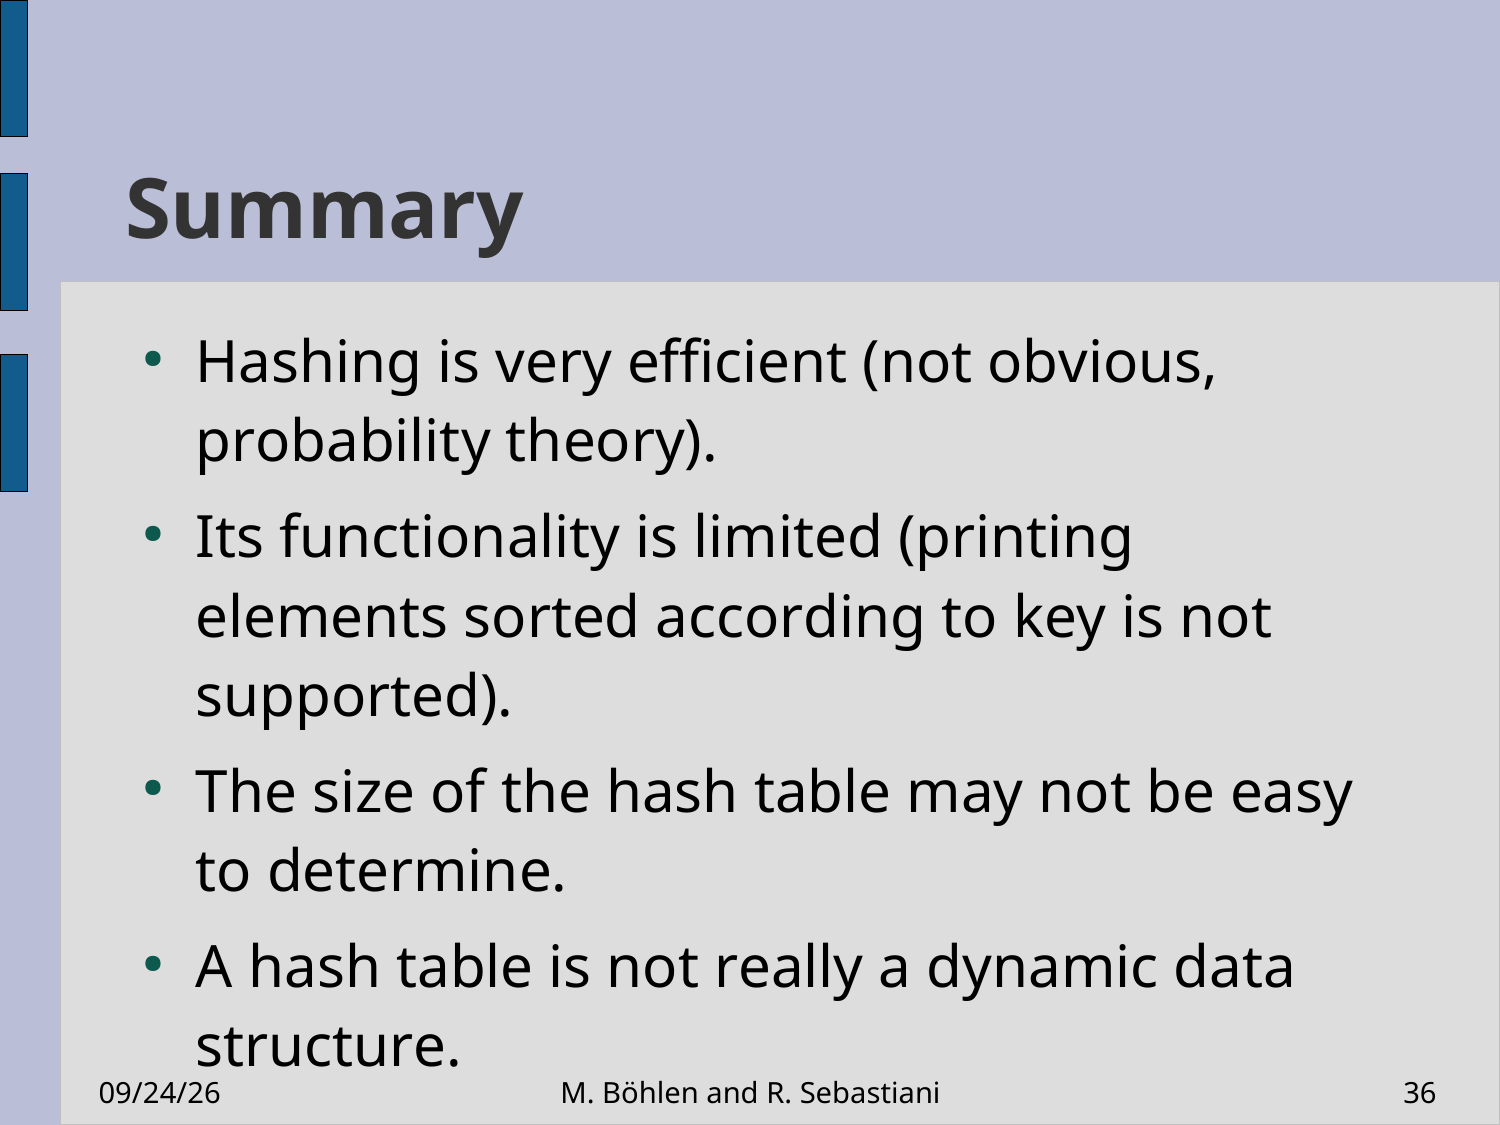

# Summary
Hashing is very efficient (not obvious, probability theory).
Its functionality is limited (printing elements sorted according to key is not supported).
The size of the hash table may not be easy to determine.
A hash table is not really a dynamic data structure.
M. Böhlen and R. Sebastiani
36